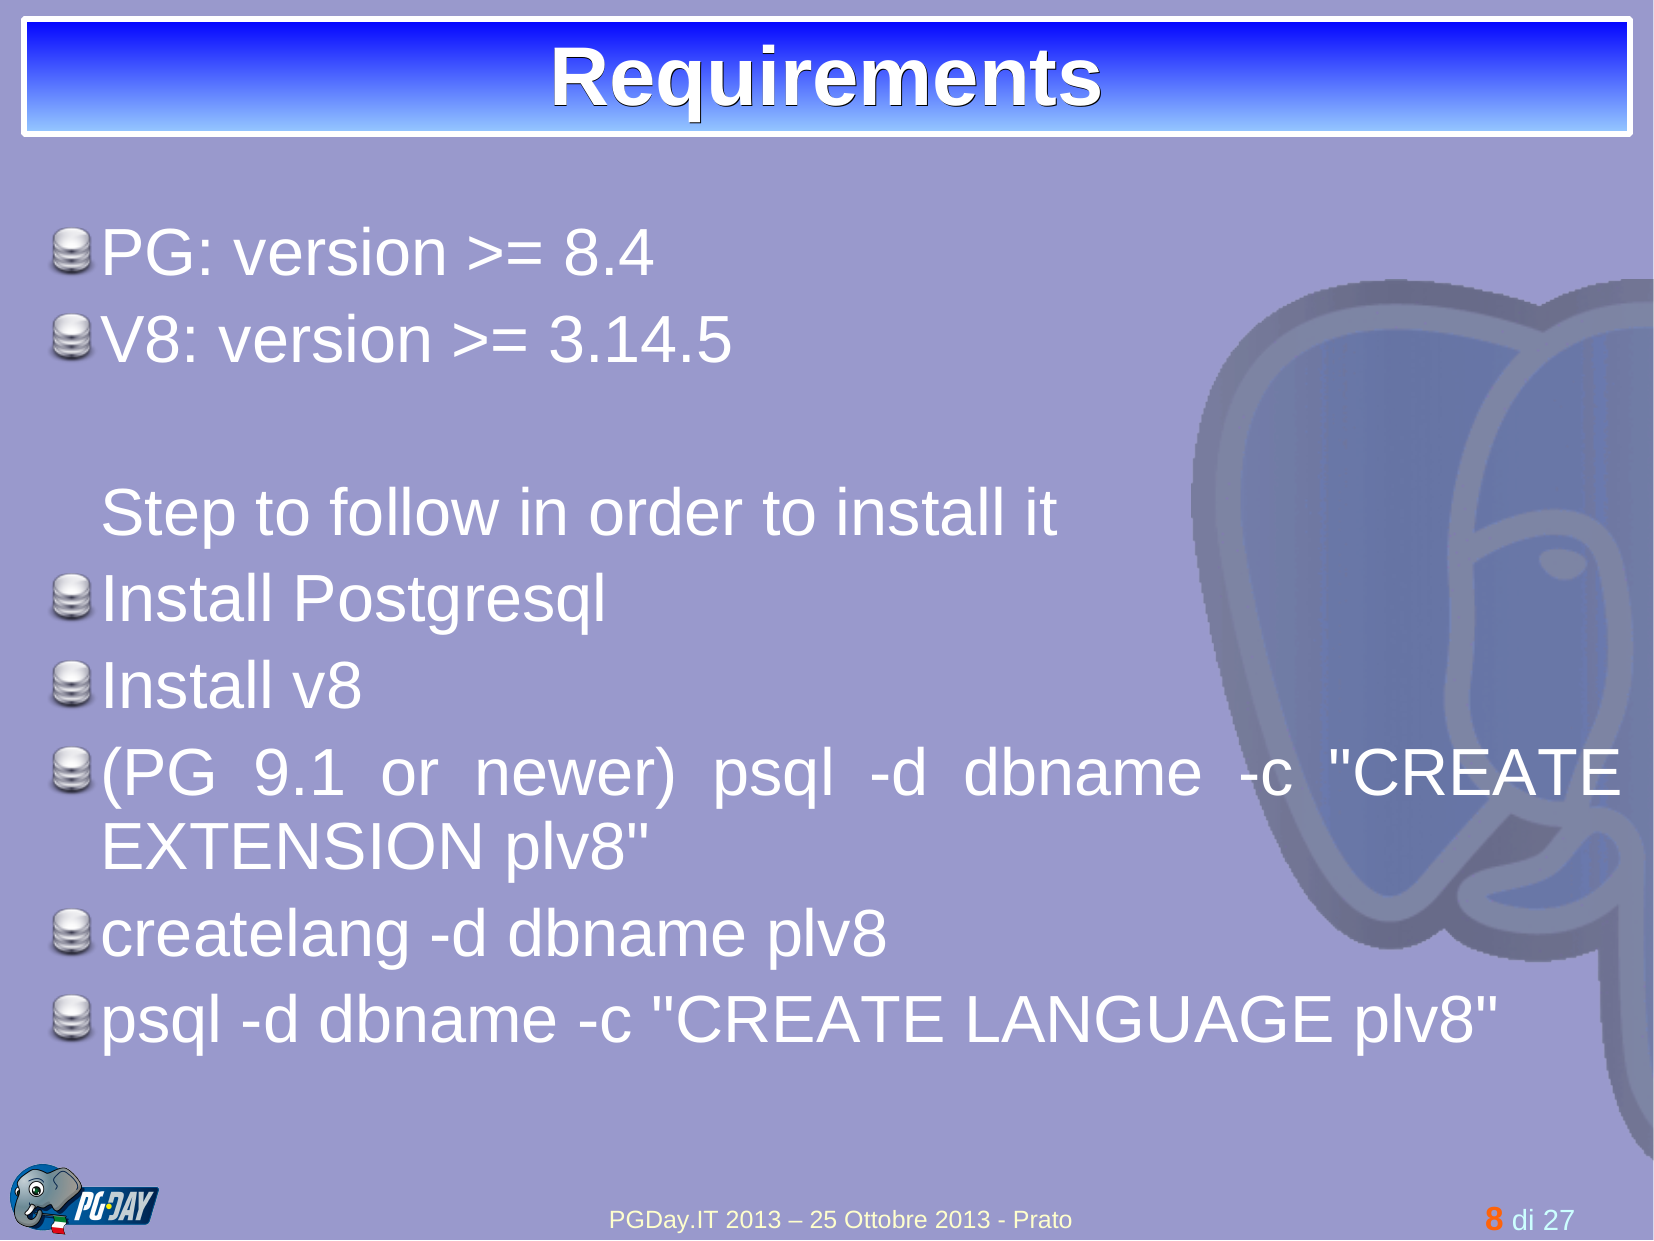

# Requirements
PG: version >= 8.4
V8: version >= 3.14.5
Step to follow in order to install it
Install Postgresql
Install v8
(PG 9.1 or newer) psql -d dbname -c "CREATE EXTENSION plv8"
createlang -d dbname plv8
psql -d dbname -c "CREATE LANGUAGE plv8"